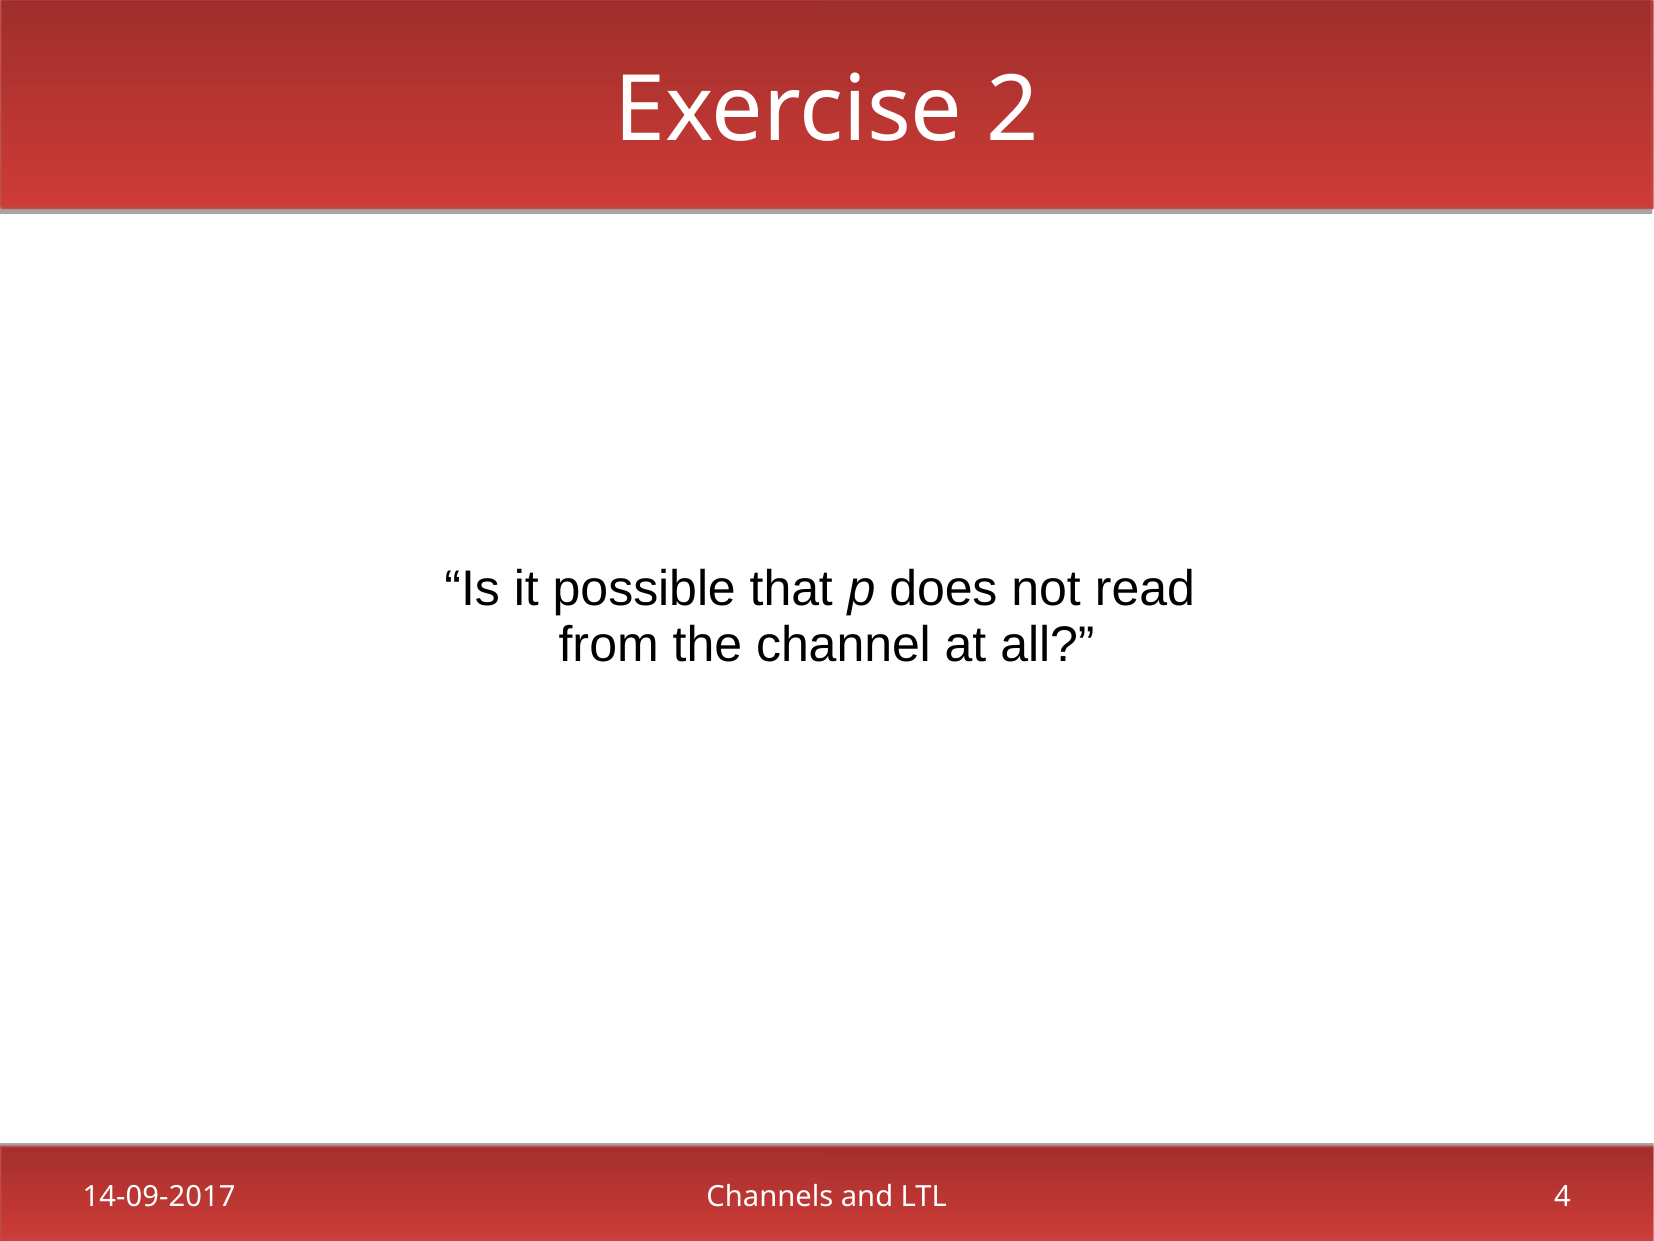

# Exercise 2
“Is it possible that p does not read
from the channel at all?”
14-09-2017
Channels and LTL
4